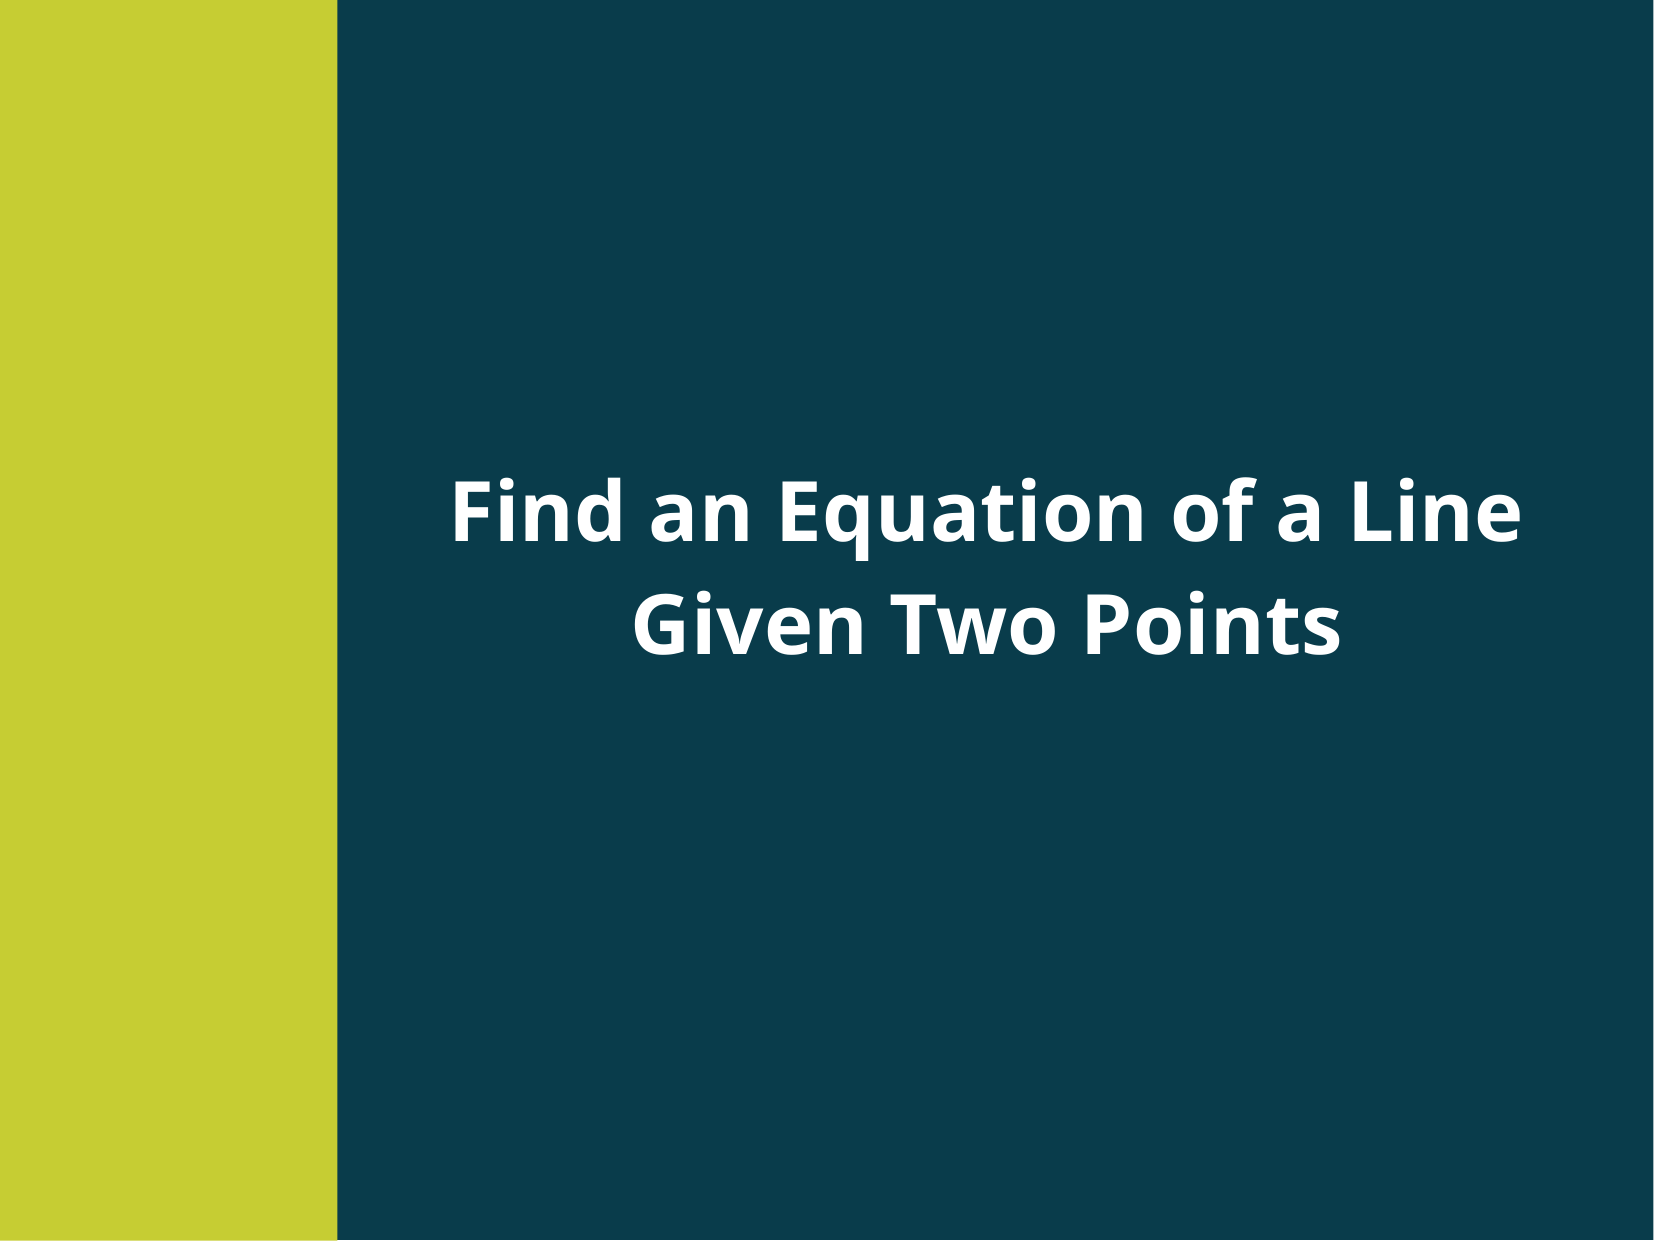

# Find an Equation of a Line Given Two Points